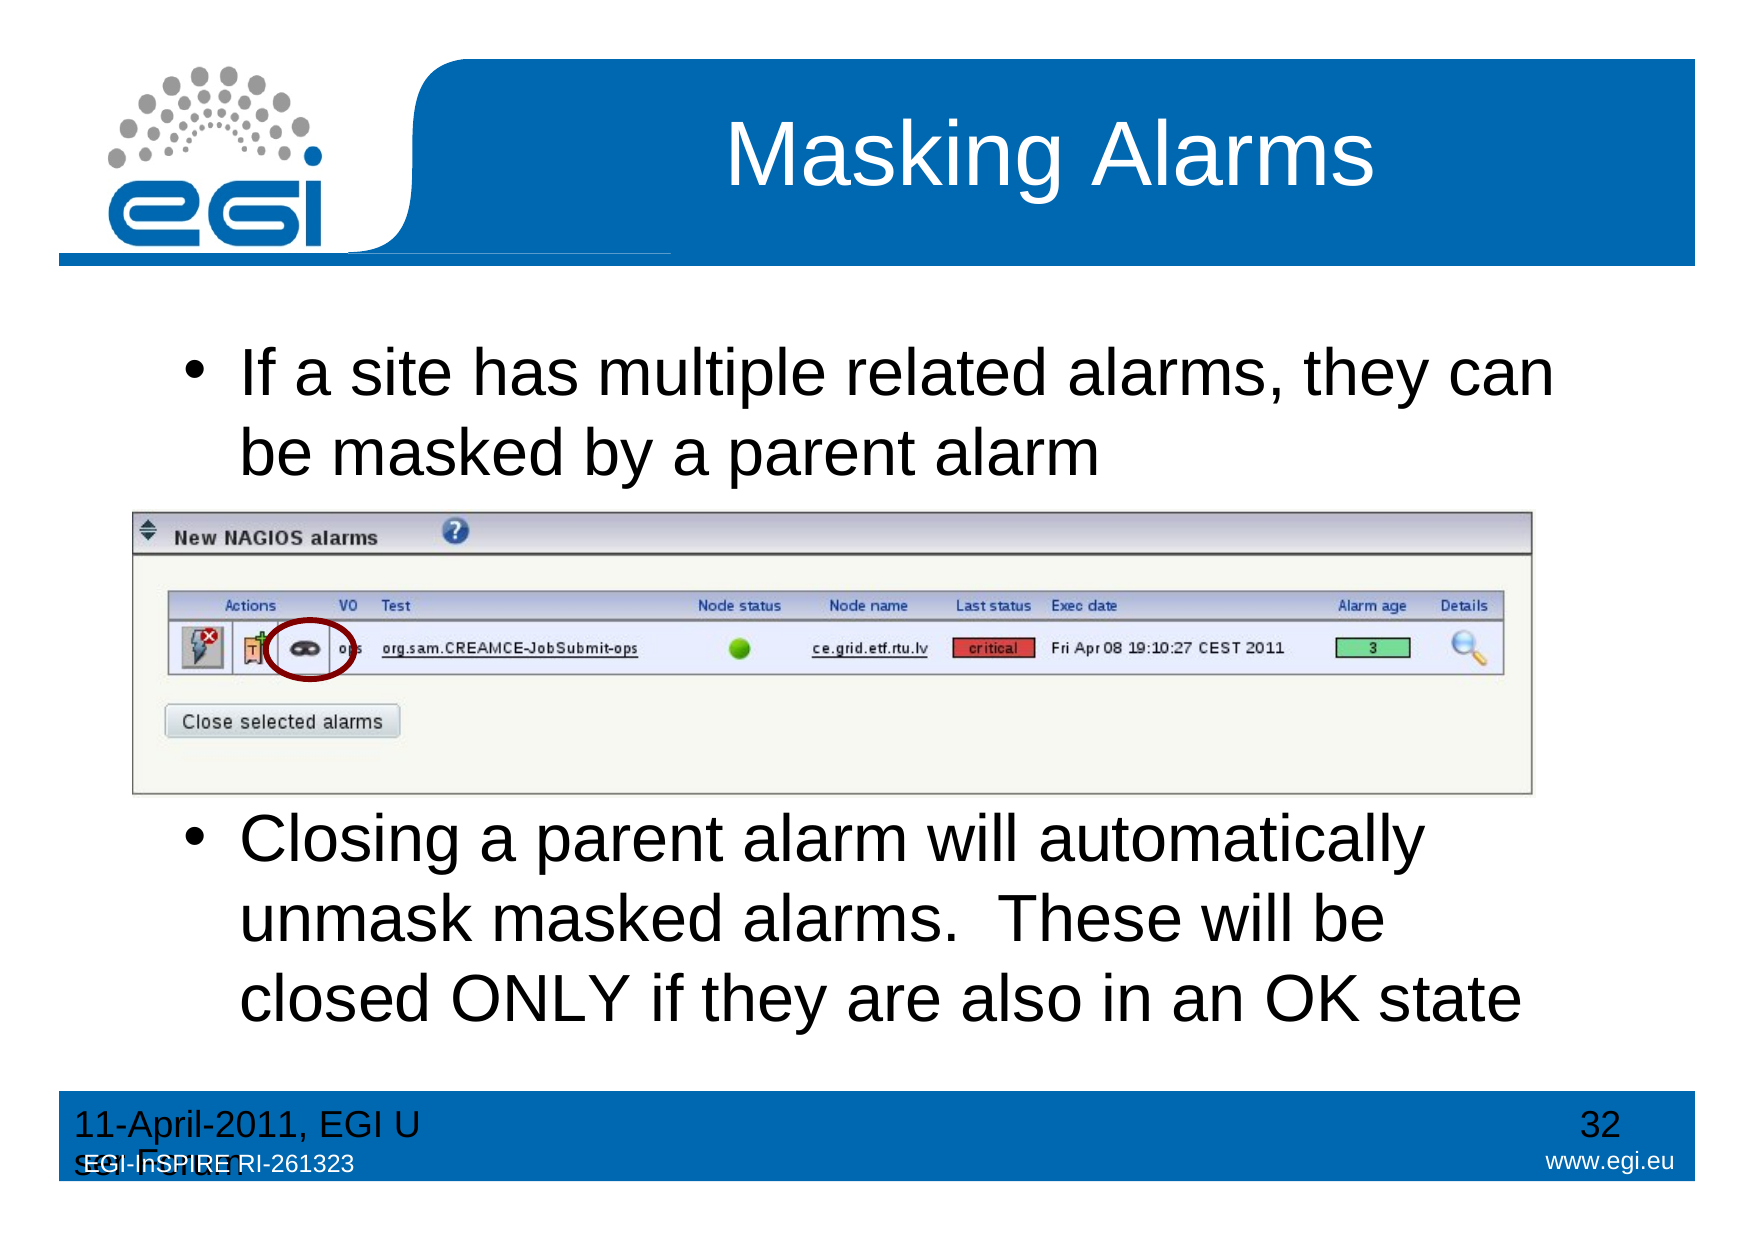

# Masking Alarms
If a site has multiple related alarms, they can be masked by a parent alarm
Closing a parent alarm will automatically unmask masked alarms. These will be closed ONLY if they are also in an OK state
11-April-2011, EGI User Forum
32
Training Guide